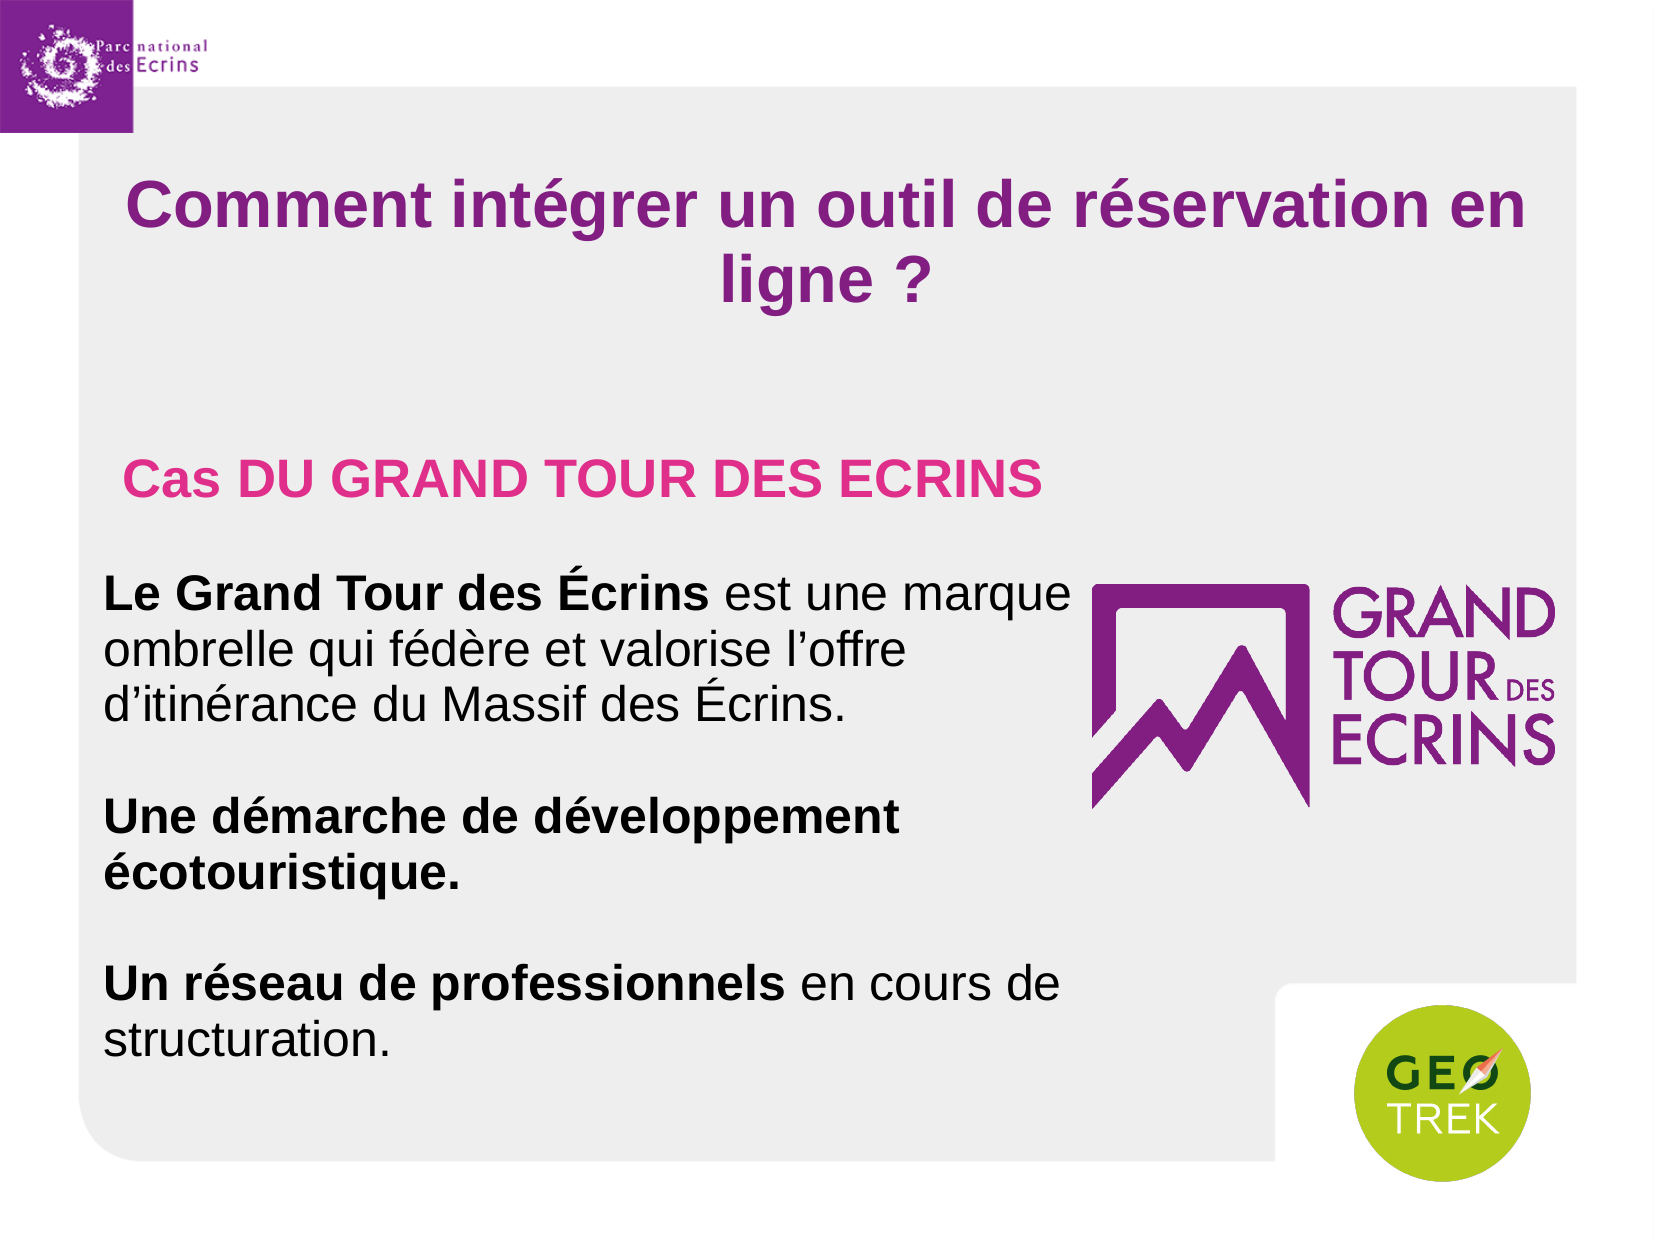

# Comment intégrer un outil de réservation en ligne ?
Cas DU GRAND TOUR DES ECRINS
Le Grand Tour des Écrins est une marque ombrelle qui fédère et valorise l’offre d’itinérance du Massif des Écrins.
Une démarche de développement écotouristique.
Un réseau de professionnels en cours de structuration.